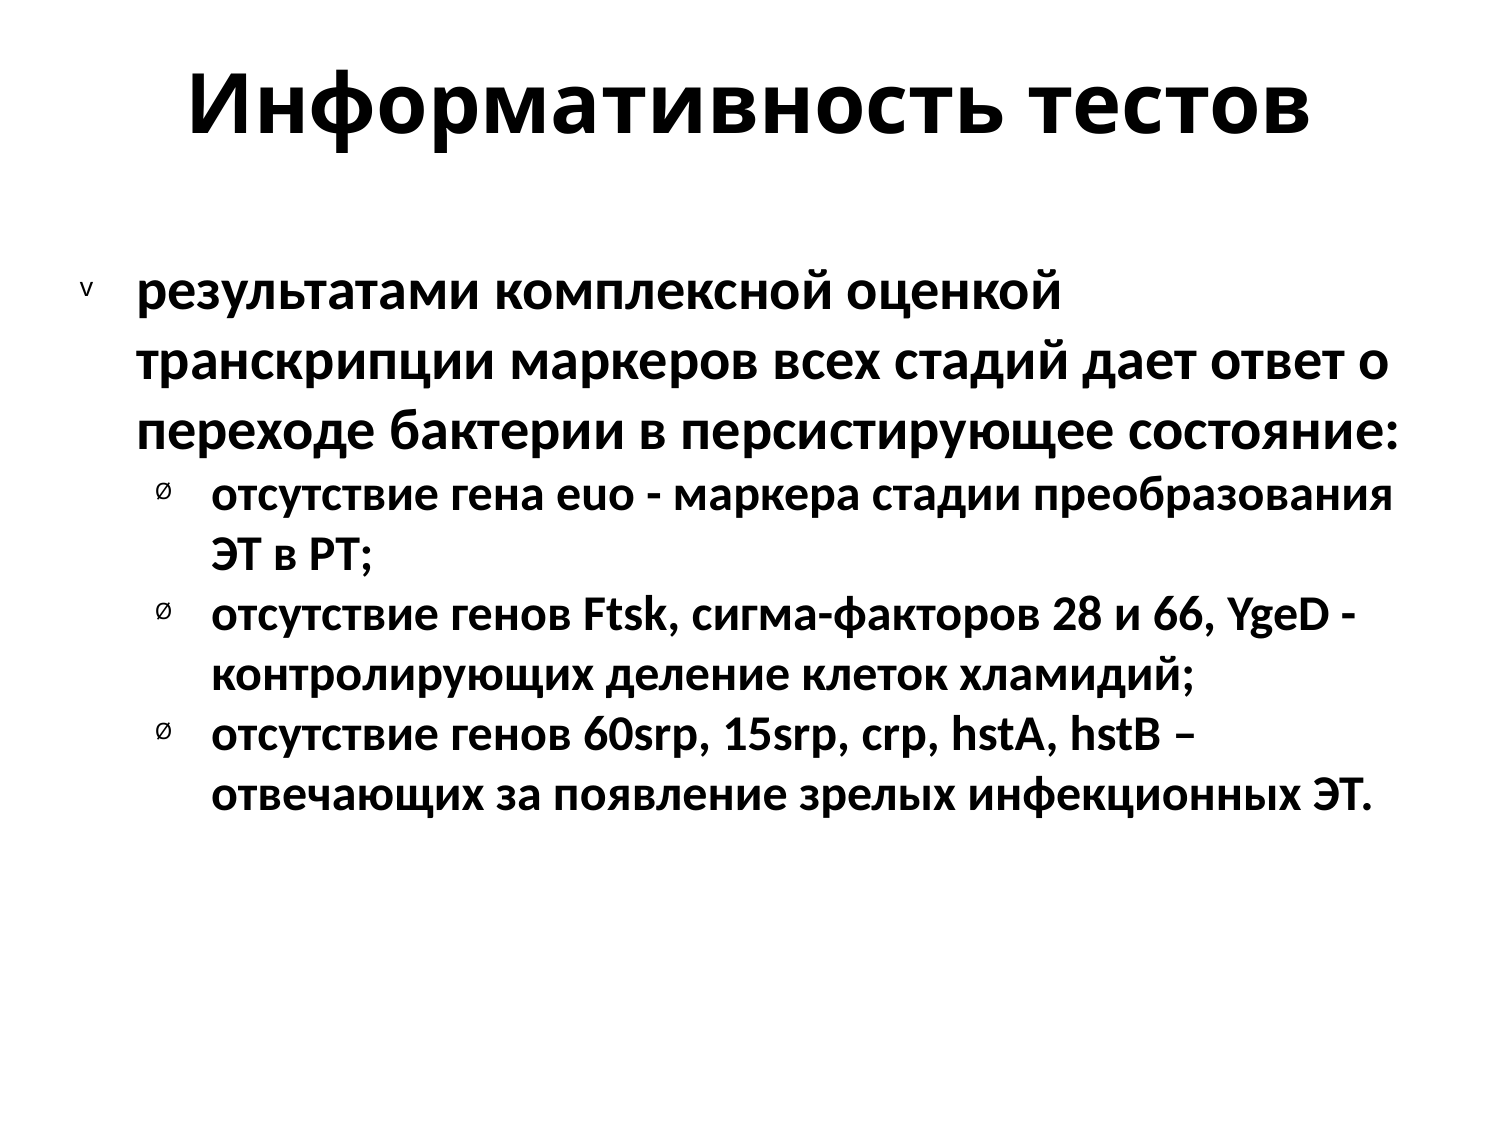

# Информативность тестов
результатами комплексной оценкой транскрипции маркеров всех стадий дает ответ о переходе бактерии в персистирующее состояние:
отсутствие гена euo - маркера стадии преобразования ЭТ в РТ;
отсутствие генов Ftsk, сигма-факторов 28 и 66, YgeD - контролирующих деление клеток хламидий;
отсутствие генов 60srp, 15srp, crp, hstA, hstB – отвечающих за появление зрелых инфекционных ЭТ.